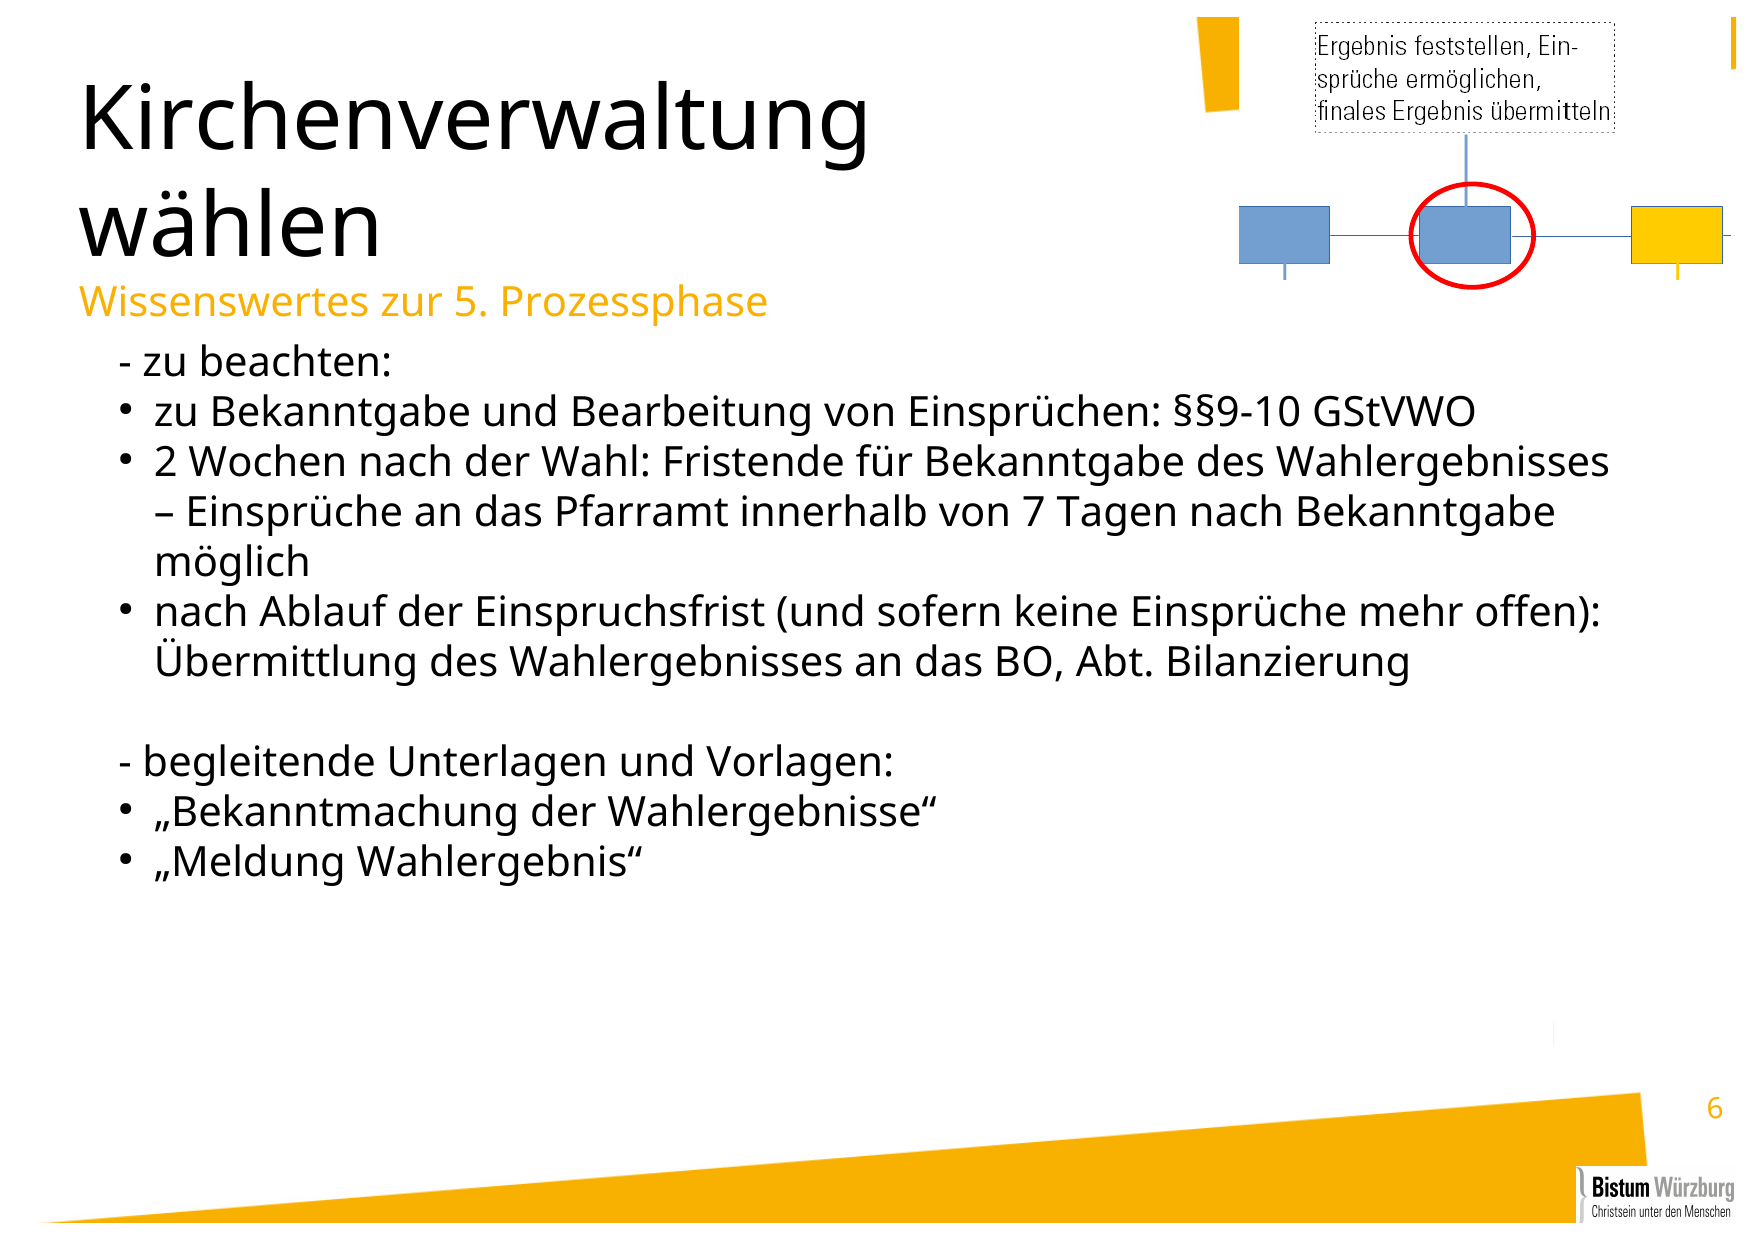

# Kirchenverwaltung wählen Wissenswertes zur 5. Prozessphase
- zu beachten:
zu Bekanntgabe und Bearbeitung von Einsprüchen: §§9-10 GStVWO
2 Wochen nach der Wahl: Fristende für Bekanntgabe des Wahlergebnisses – Einsprüche an das Pfarramt innerhalb von 7 Tagen nach Bekanntgabe möglich
nach Ablauf der Einspruchsfrist (und sofern keine Einsprüche mehr offen): Übermittlung des Wahlergebnisses an das BO, Abt. Bilanzierung
- begleitende Unterlagen und Vorlagen:
„Bekanntmachung der Wahlergebnisse“
„Meldung Wahlergebnis“